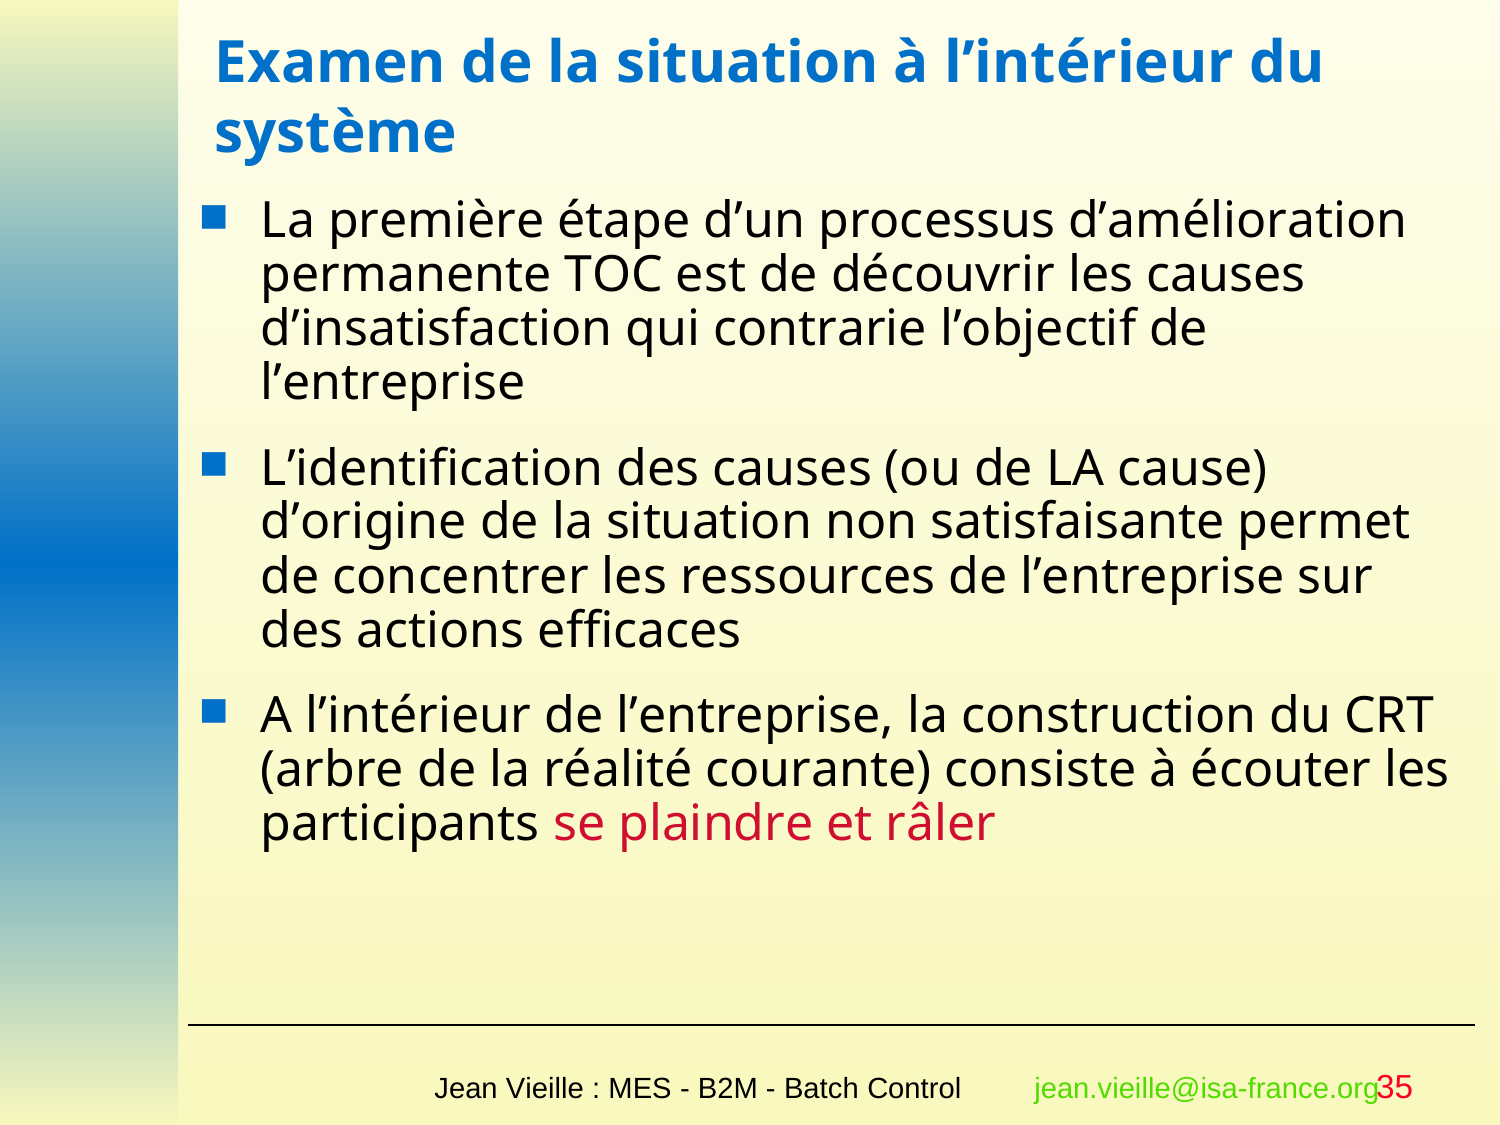

# Examen de la situation à l’intérieur du système
La première étape d’un processus d’amélioration permanente TOC est de découvrir les causes d’insatisfaction qui contrarie l’objectif de l’entreprise
L’identification des causes (ou de LA cause) d’origine de la situation non satisfaisante permet de concentrer les ressources de l’entreprise sur des actions efficaces
A l’intérieur de l’entreprise, la construction du CRT (arbre de la réalité courante) consiste à écouter les participants se plaindre et râler